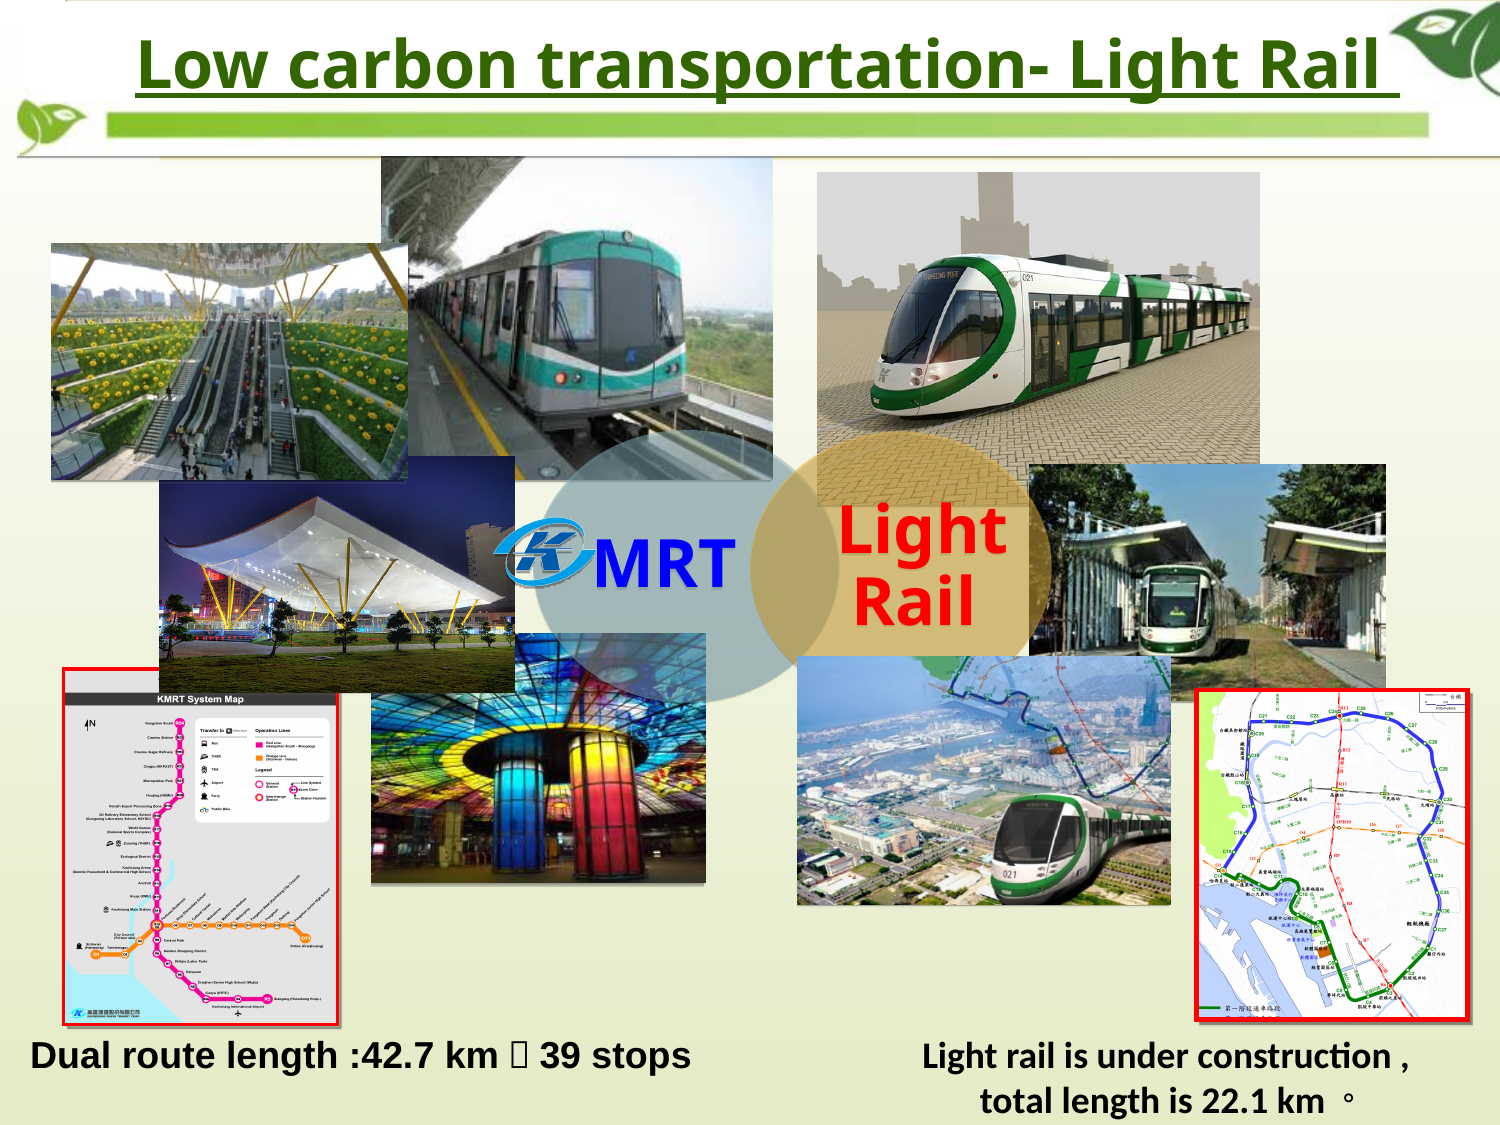

Low carbon transportation- Light Rail
MRT
Light Rail
Dual route length :42.7 km，39 stops
Light rail is under construction ,
total length is 22.1 km。